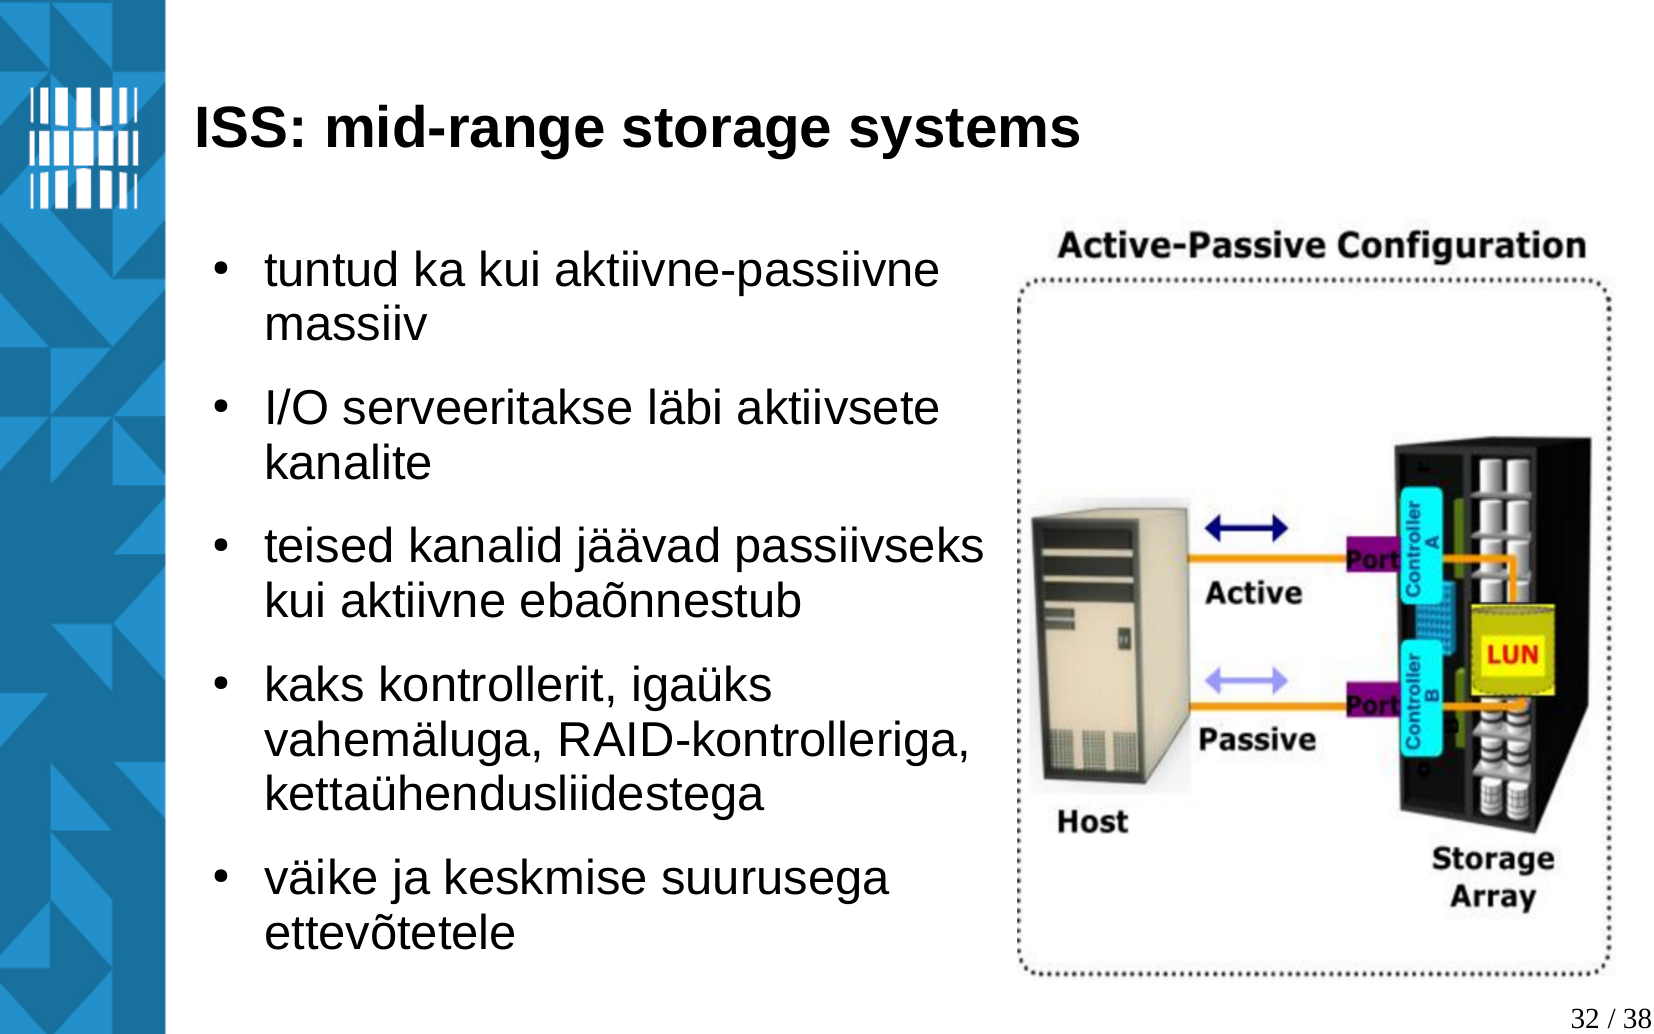

# ISS: mid-range storage systems
tuntud ka kui aktiivne-passiivne massiiv
I/O serveeritakse läbi aktiivsete kanalite
teised kanalid jäävad passiivseks kui aktiivne ebaõnnestub
kaks kontrollerit, igaüks vahemäluga, RAID-kontrolleriga, kettaühendusliidestega
väike ja keskmise suurusega ettevõtetele